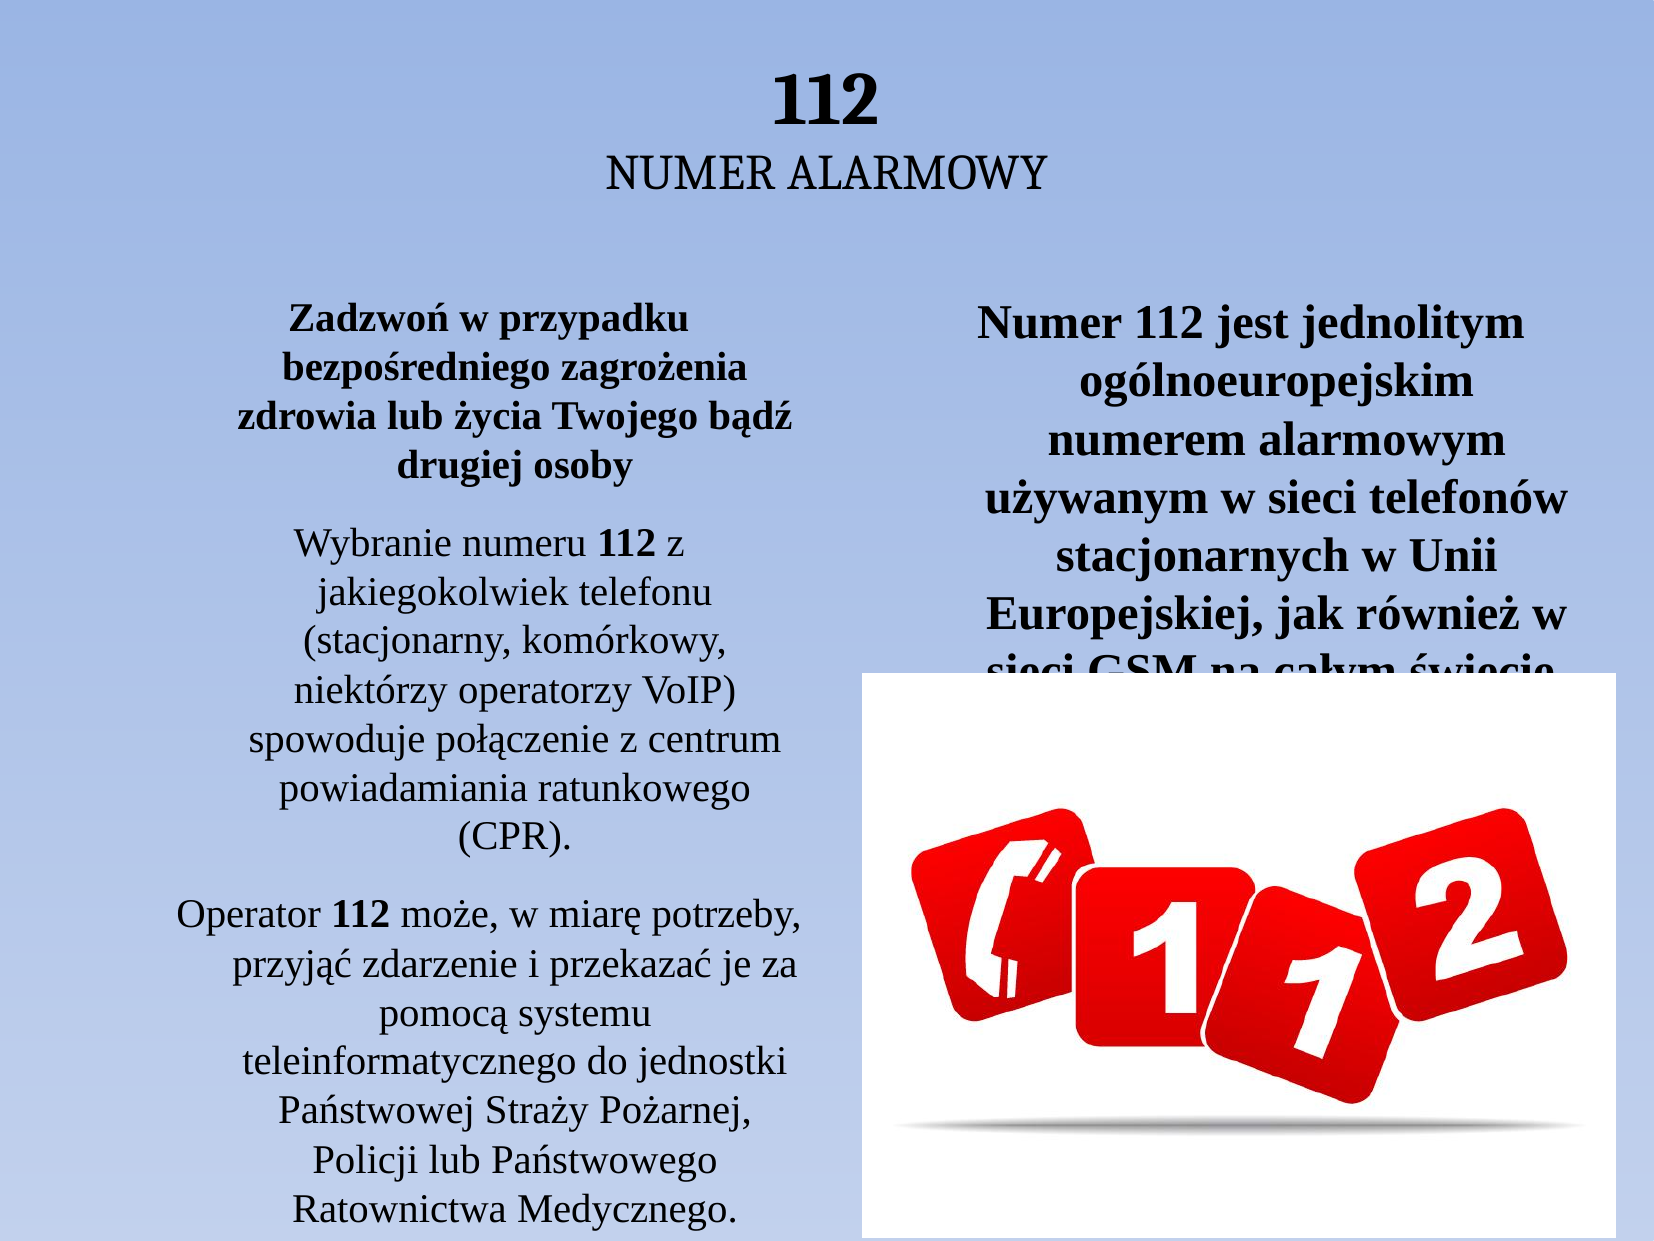

# 112 NUMER ALARMOWY
Zadzwoń w przypadku bezpośredniego zagrożenia zdrowia lub życia Twojego bądź drugiej osoby
Wybranie numeru 112 z jakiegokolwiek telefonu (stacjonarny, komórkowy, niektórzy operatorzy VoIP) spowoduje połączenie z centrum powiadamiania ratunkowego (CPR).
Operator 112 może, w miarę potrzeby, przyjąć zdarzenie i przekazać je za pomocą systemu teleinformatycznego do jednostki Państwowej Straży Pożarnej, Policji lub Państwowego Ratownictwa Medycznego.
Numer 112 jest jednolitym ogólnoeuropejskim numerem alarmowym używanym w sieci telefonów stacjonarnych w Unii Europejskiej, jak również w sieci GSM na całym świecie.